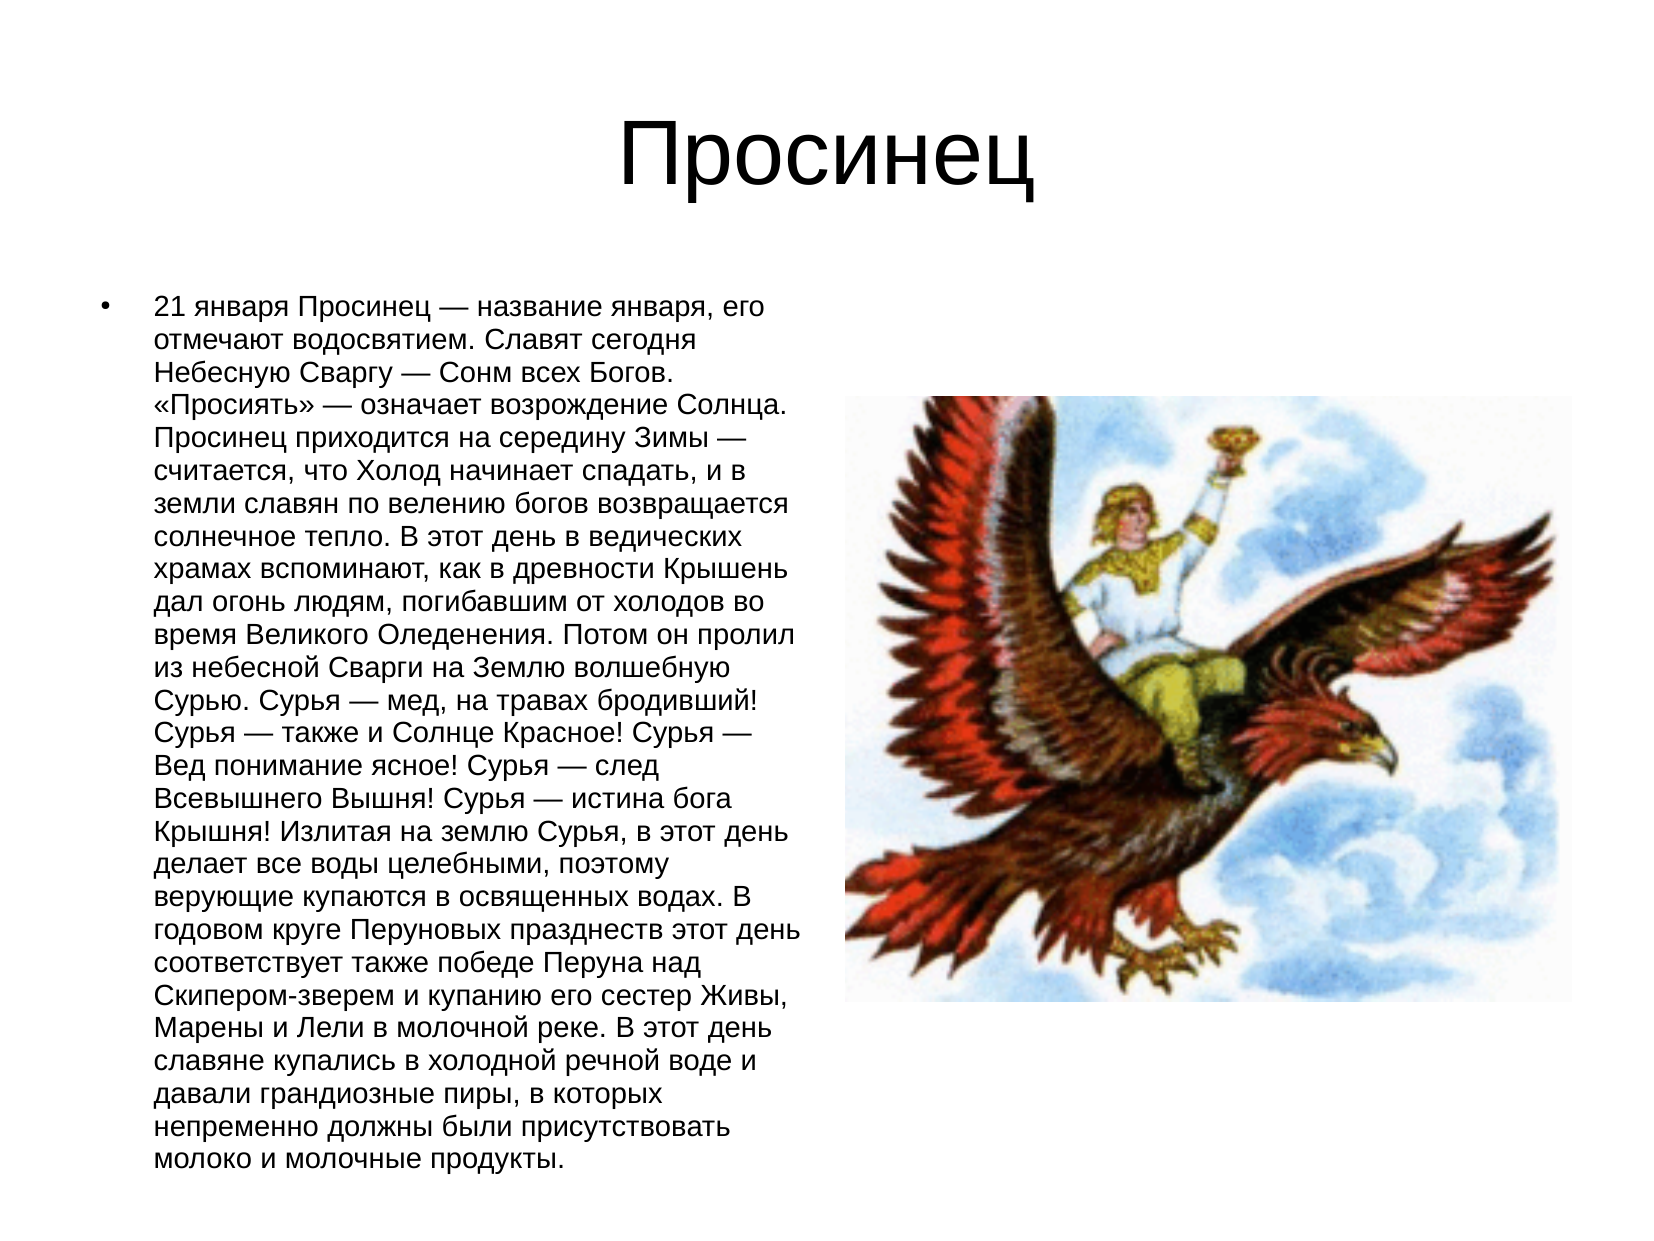

# Просинец
21 января Просинец — название января, его отмечают водосвятием. Славят сегодня Небесную Сваргу — Сонм всех Богов. «Просиять» — означает возрождение Солнца. Просинец приходится на середину Зимы — считается, что Холод начинает спадать, и в земли славян по велению богов возвращается солнечное тепло. В этот день в ведических храмах вспоминают, как в древности Крышень дал огонь людям, погибавшим от холодов во время Великого Оледенения. Потом он пролил из небесной Сварги на Землю волшебную Сурью. Сурья — мед, на травах бродивший! Сурья — также и Солнце Красное! Сурья — Вед понимание ясное! Сурья — след Всевышнего Вышня! Сурья — истина бога Крышня! Излитая на землю Сурья, в этот день делает все воды целебными, поэтому верующие купаются в освященных водах. В годовом круге Перуновых празднеств этот день соответствует также победе Перуна над Скипером-зверем и купанию его сестер Живы, Марены и Лели в молочной реке. В этот день славяне купались в холодной речной воде и давали грандиозные пиры, в которых непременно должны были присутствовать молоко и молочные продукты.